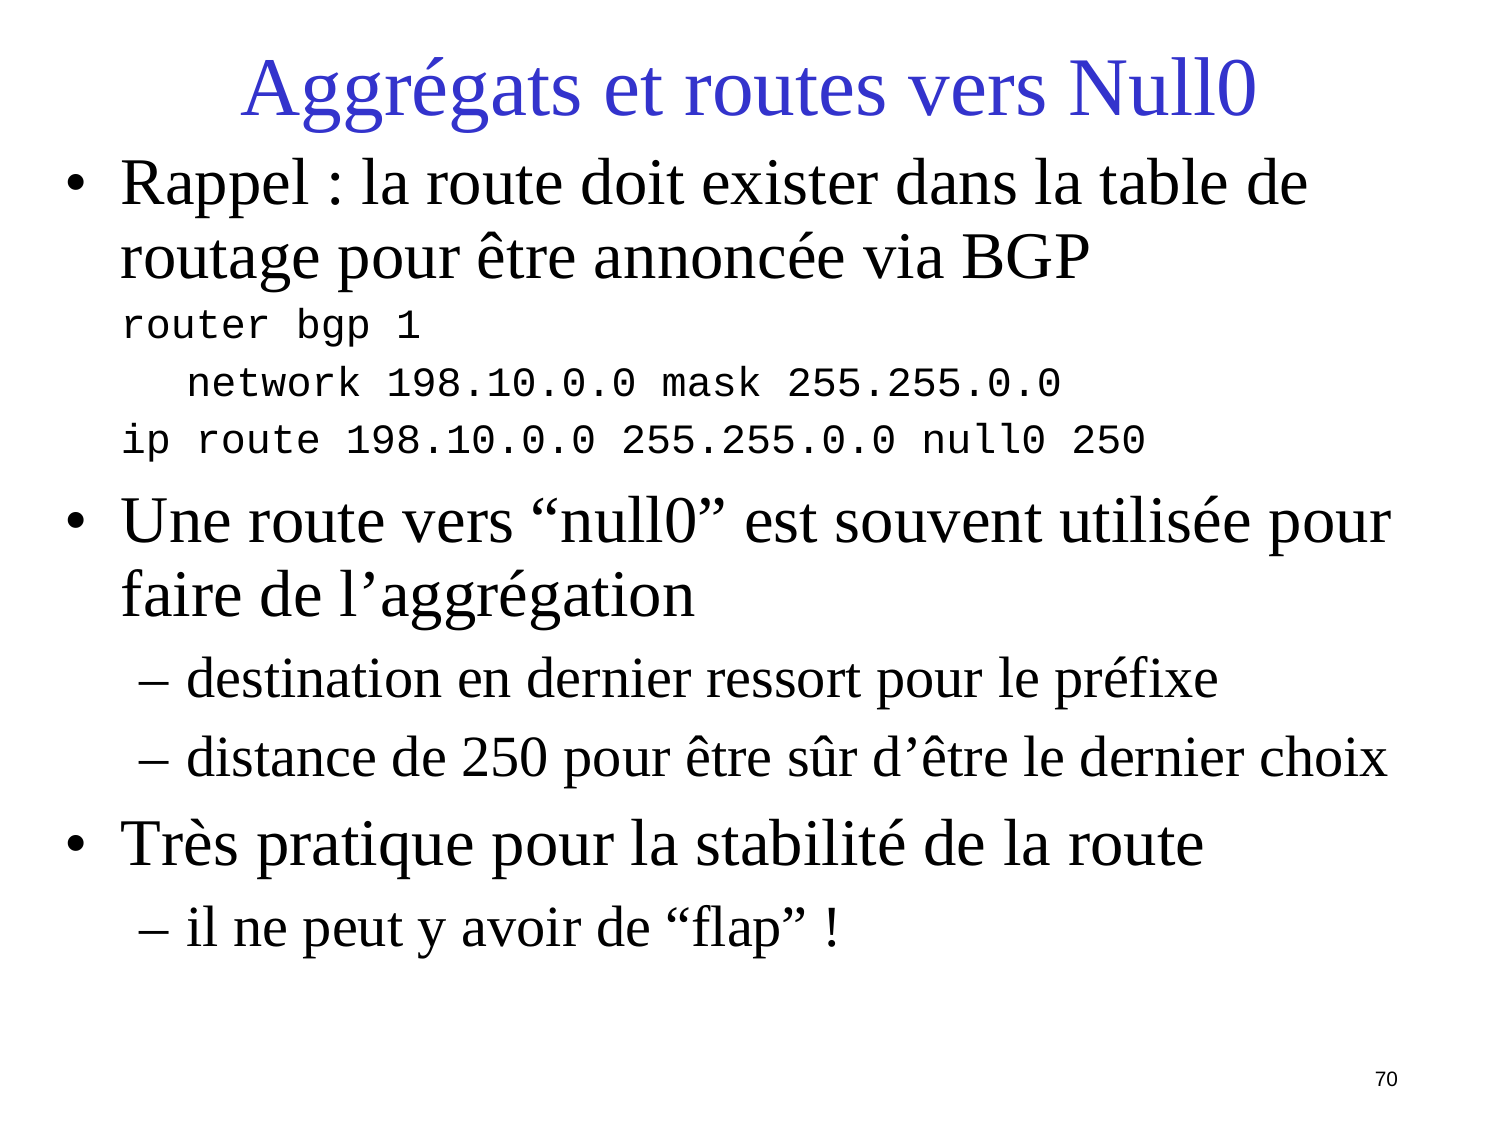

# Aggrégats et routes vers Null0
Rappel : la route doit exister dans la table de routage pour être annoncée via BGP
router bgp 1
network 198.10.0.0 mask 255.255.0.0
ip route 198.10.0.0 255.255.0.0 null0 250
Une route vers “null0” est souvent utilisée pour faire de l’aggrégation
destination en dernier ressort pour le préfixe
distance de 250 pour être sûr d’être le dernier choix
Très pratique pour la stabilité de la route
il ne peut y avoir de “flap” !